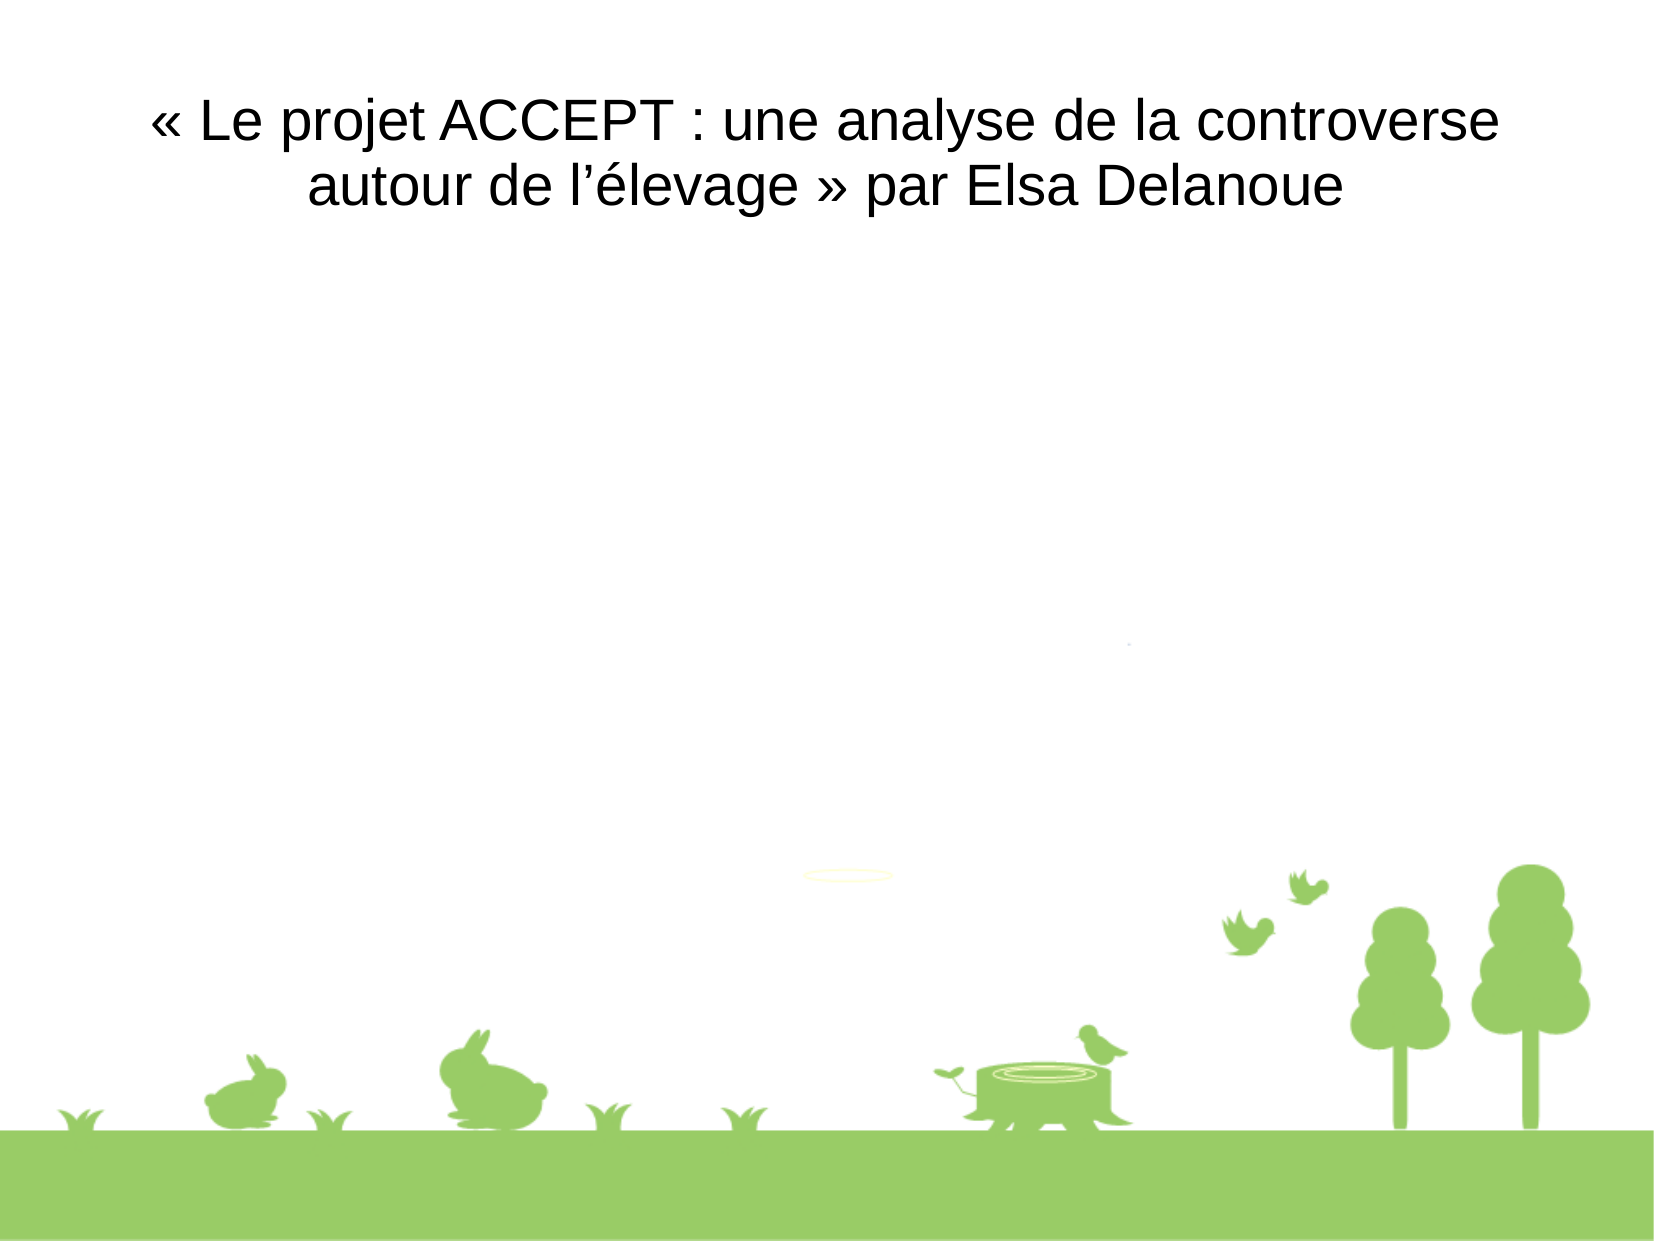

# « Le projet ACCEPT : une analyse de la controverse autour de l’élevage » par Elsa Delanoue